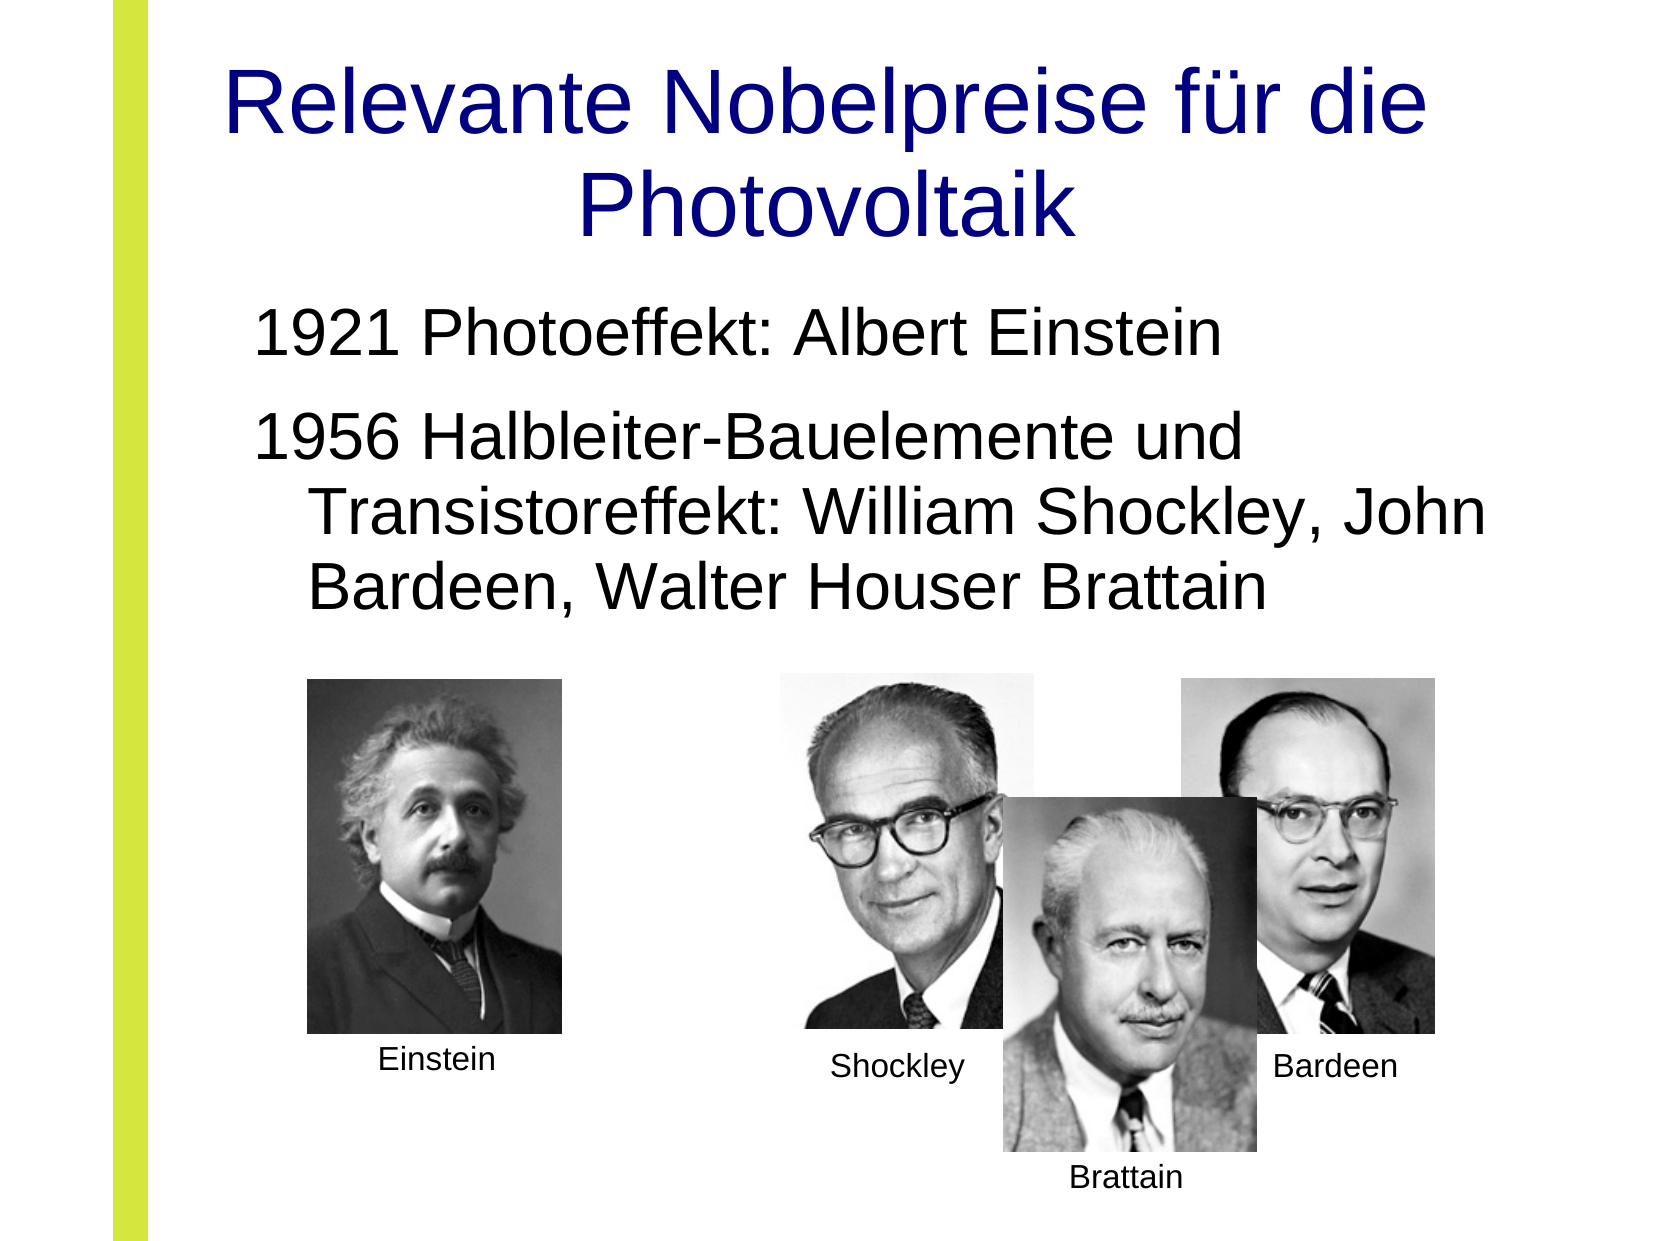

# Relevante Nobelpreise für die Photovoltaik
1921 Photoeffekt: Albert Einstein
1956 Halbleiter-Bauelemente und Transistoreffekt: William Shockley, John Bardeen, Walter Houser Brattain
Einstein
Shockley
Bardeen
Brattain